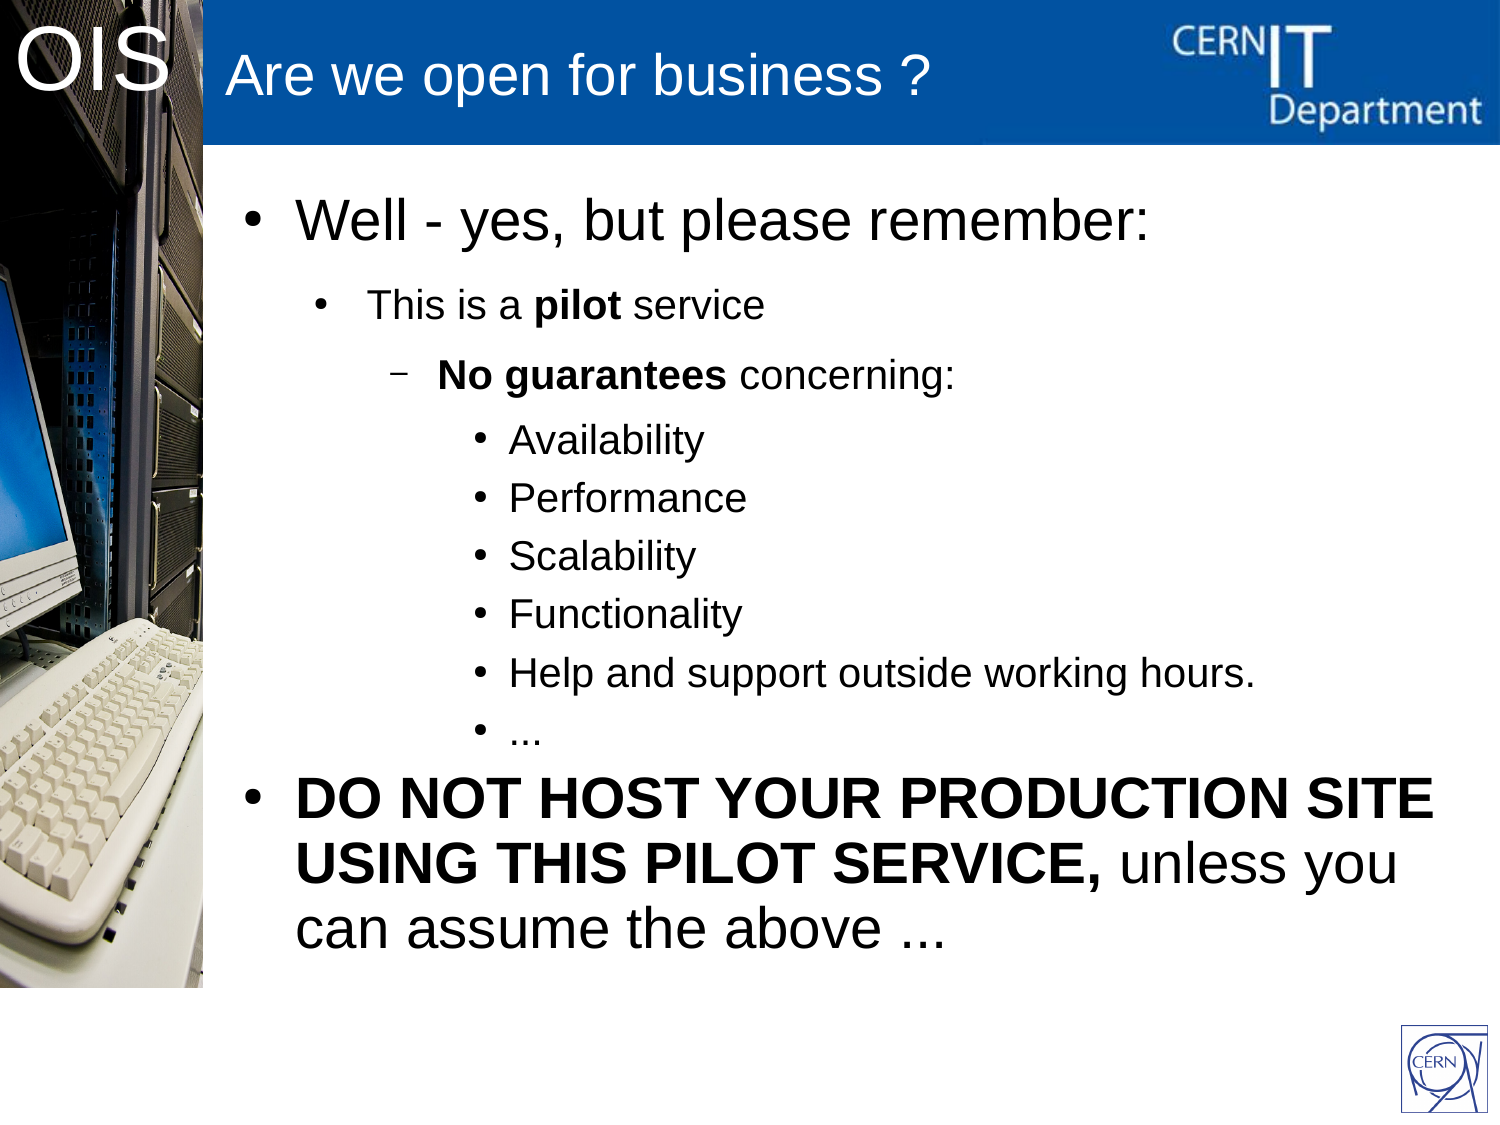

# Are we open for business ?
Well - yes, but please remember:
This is a pilot service
No guarantees concerning:
Availability
Performance
Scalability
Functionality
Help and support outside working hours.
...
DO NOT HOST YOUR PRODUCTION SITE USING THIS PILOT SERVICE, unless you can assume the above ...